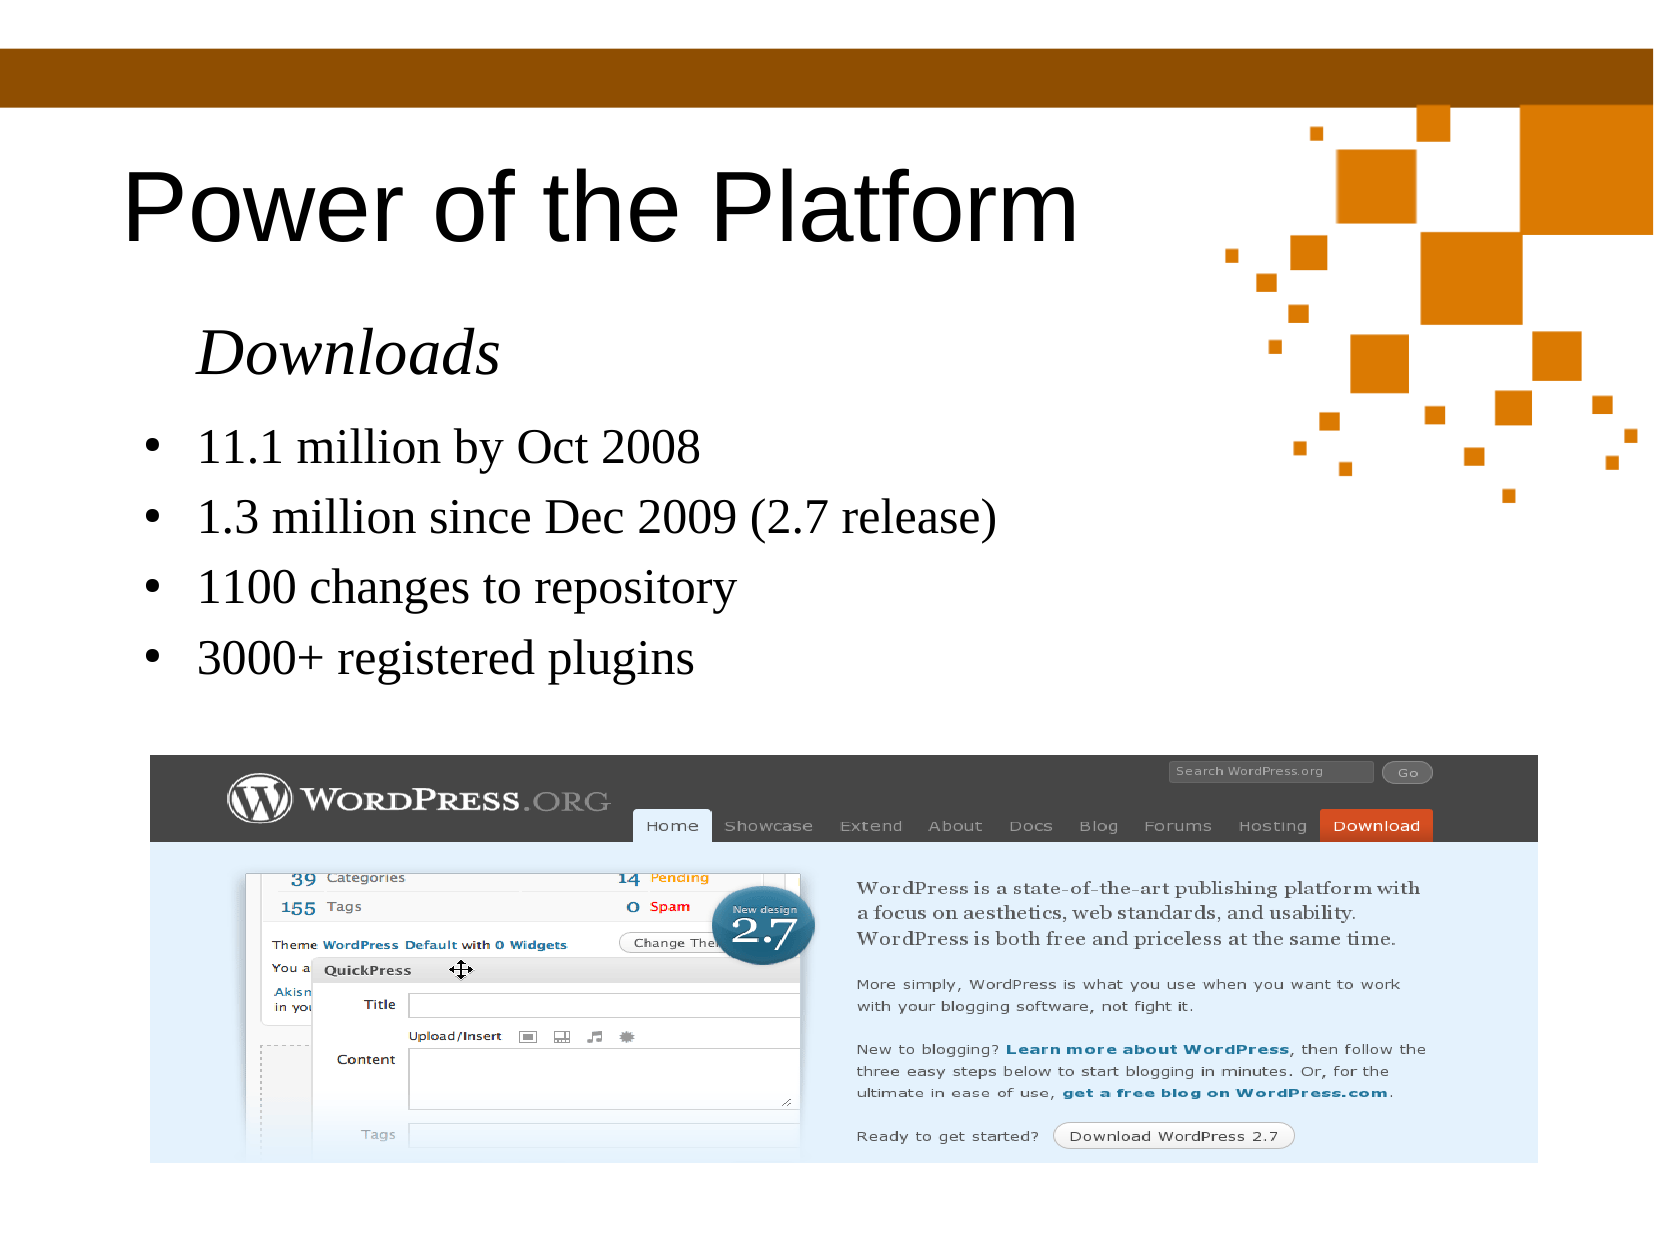

# Power of the Platform
Downloads
11.1 million by Oct 2008
1.3 million since Dec 2009 (2.7 release)
1100 changes to repository
3000+ registered plugins